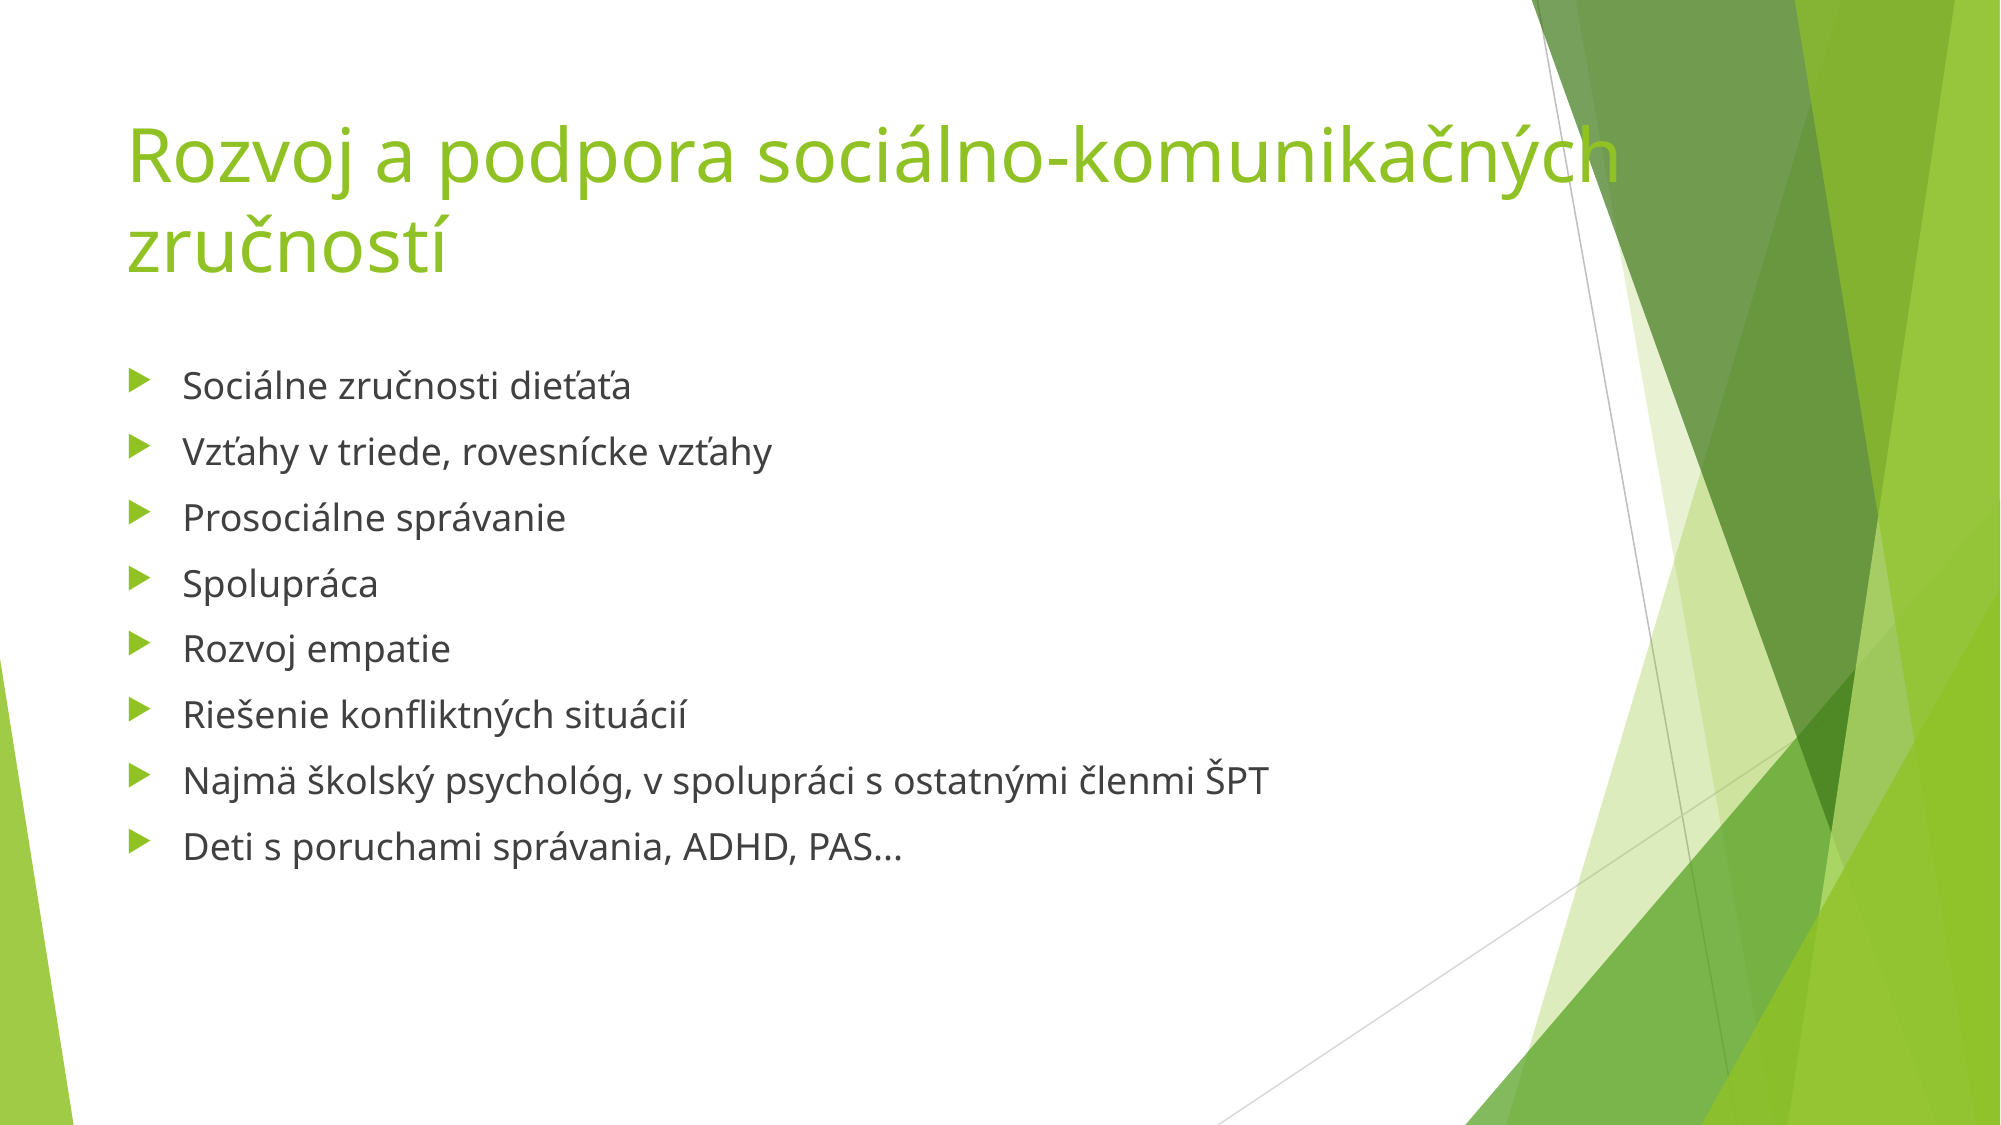

# Rozvoj a podpora sociálno-komunikačných zručností
Sociálne zručnosti dieťaťa
Vzťahy v triede, rovesnícke vzťahy
Prosociálne správanie
Spolupráca
Rozvoj empatie
Riešenie konfliktných situácií
Najmä školský psychológ, v spolupráci s ostatnými členmi ŠPT
Deti s poruchami správania, ADHD, PAS...